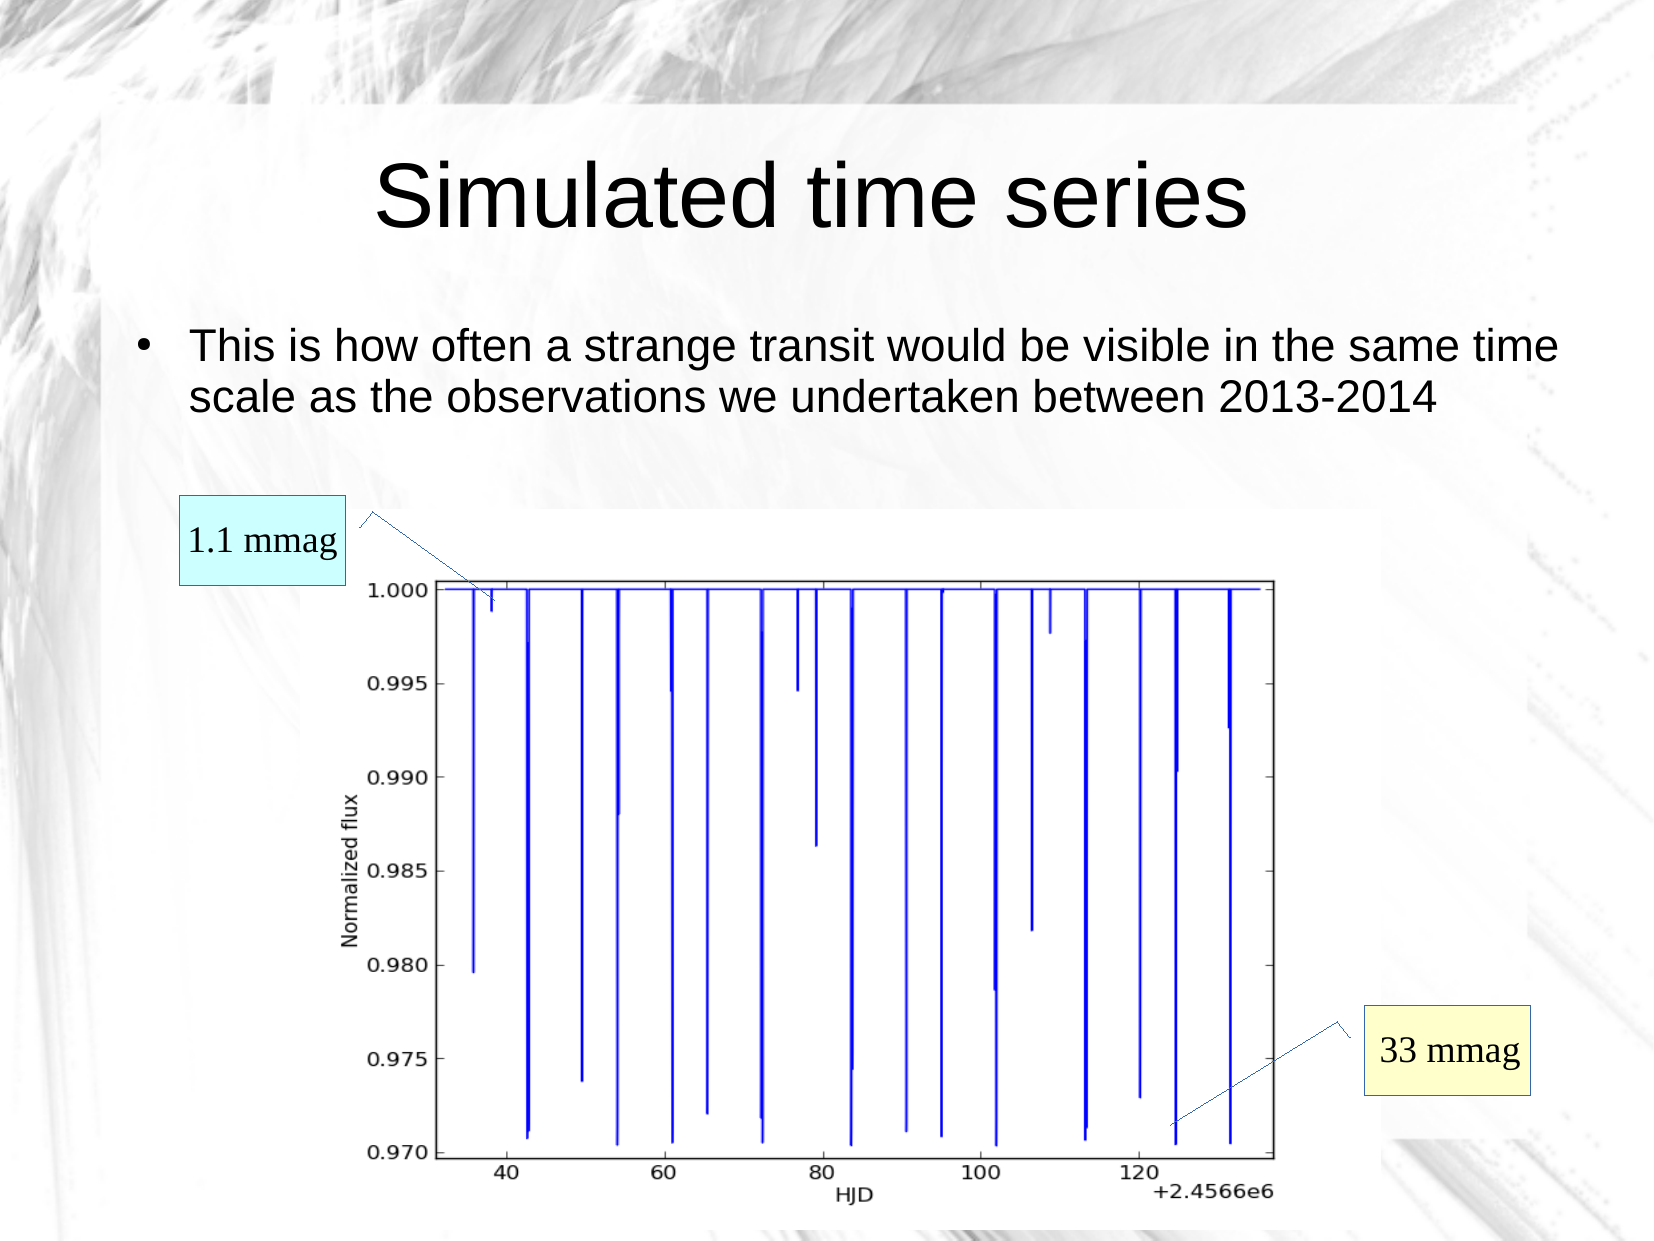

# Simulated time series
This is how often a strange transit would be visible in the same time scale as the observations we undertaken between 2013-2014
1.1 mmag
33 mmag